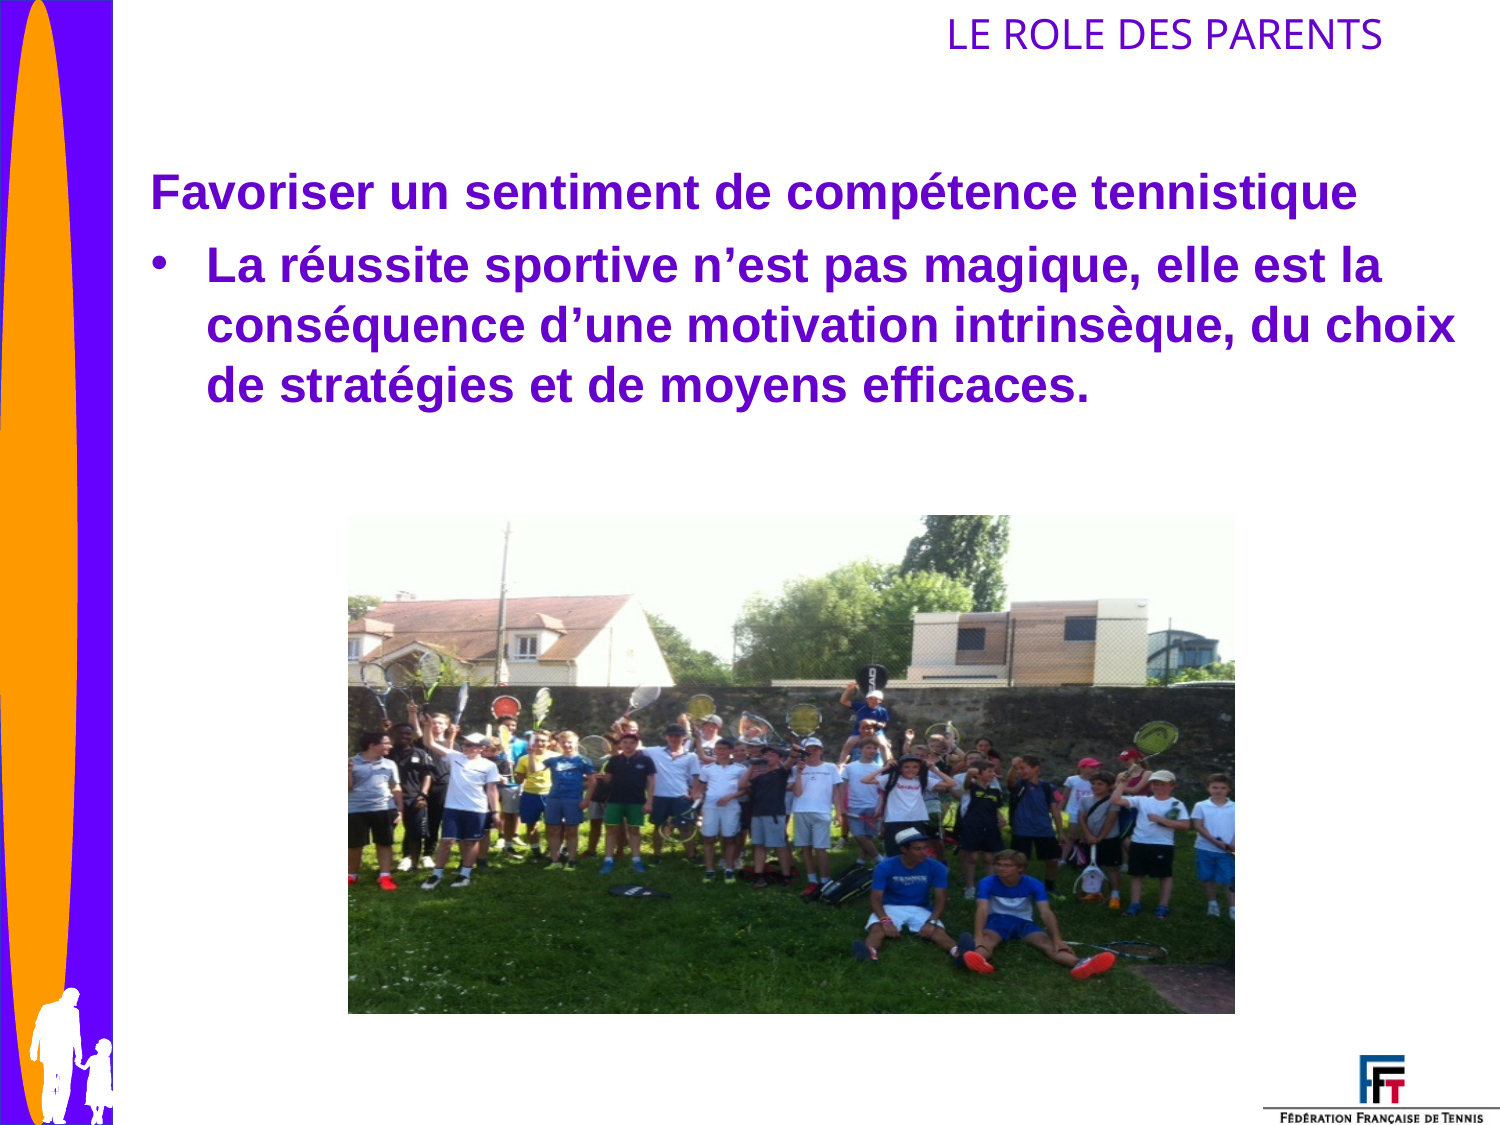

LE ROLE DES PARENTS
# Favoriser un sentiment de compétence tennistique
La réussite sportive n’est pas magique, elle est la conséquence d’une motivation intrinsèque, du choix de stratégies et de moyens efficaces.